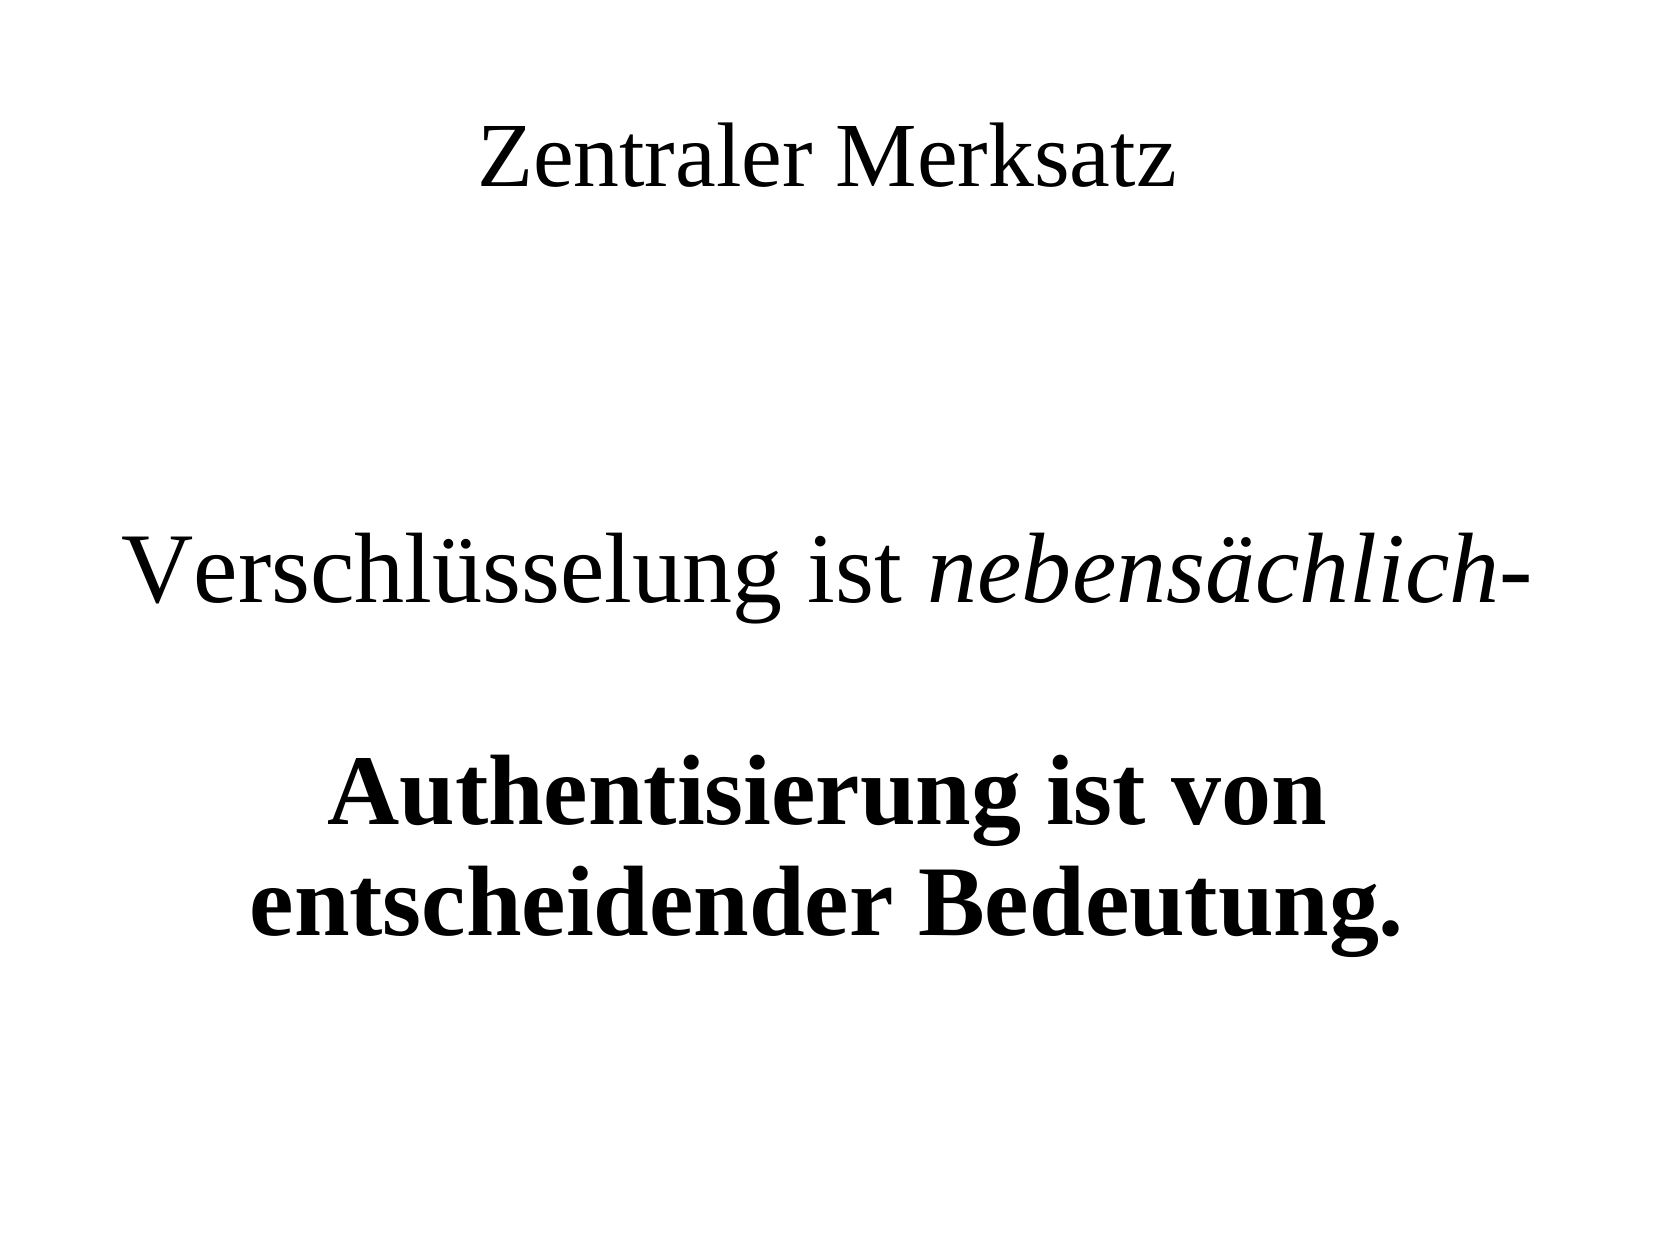

# Zentraler Merksatz
Verschlüsselung ist nebensächlich-
Authentisierung ist von entscheidender Bedeutung.